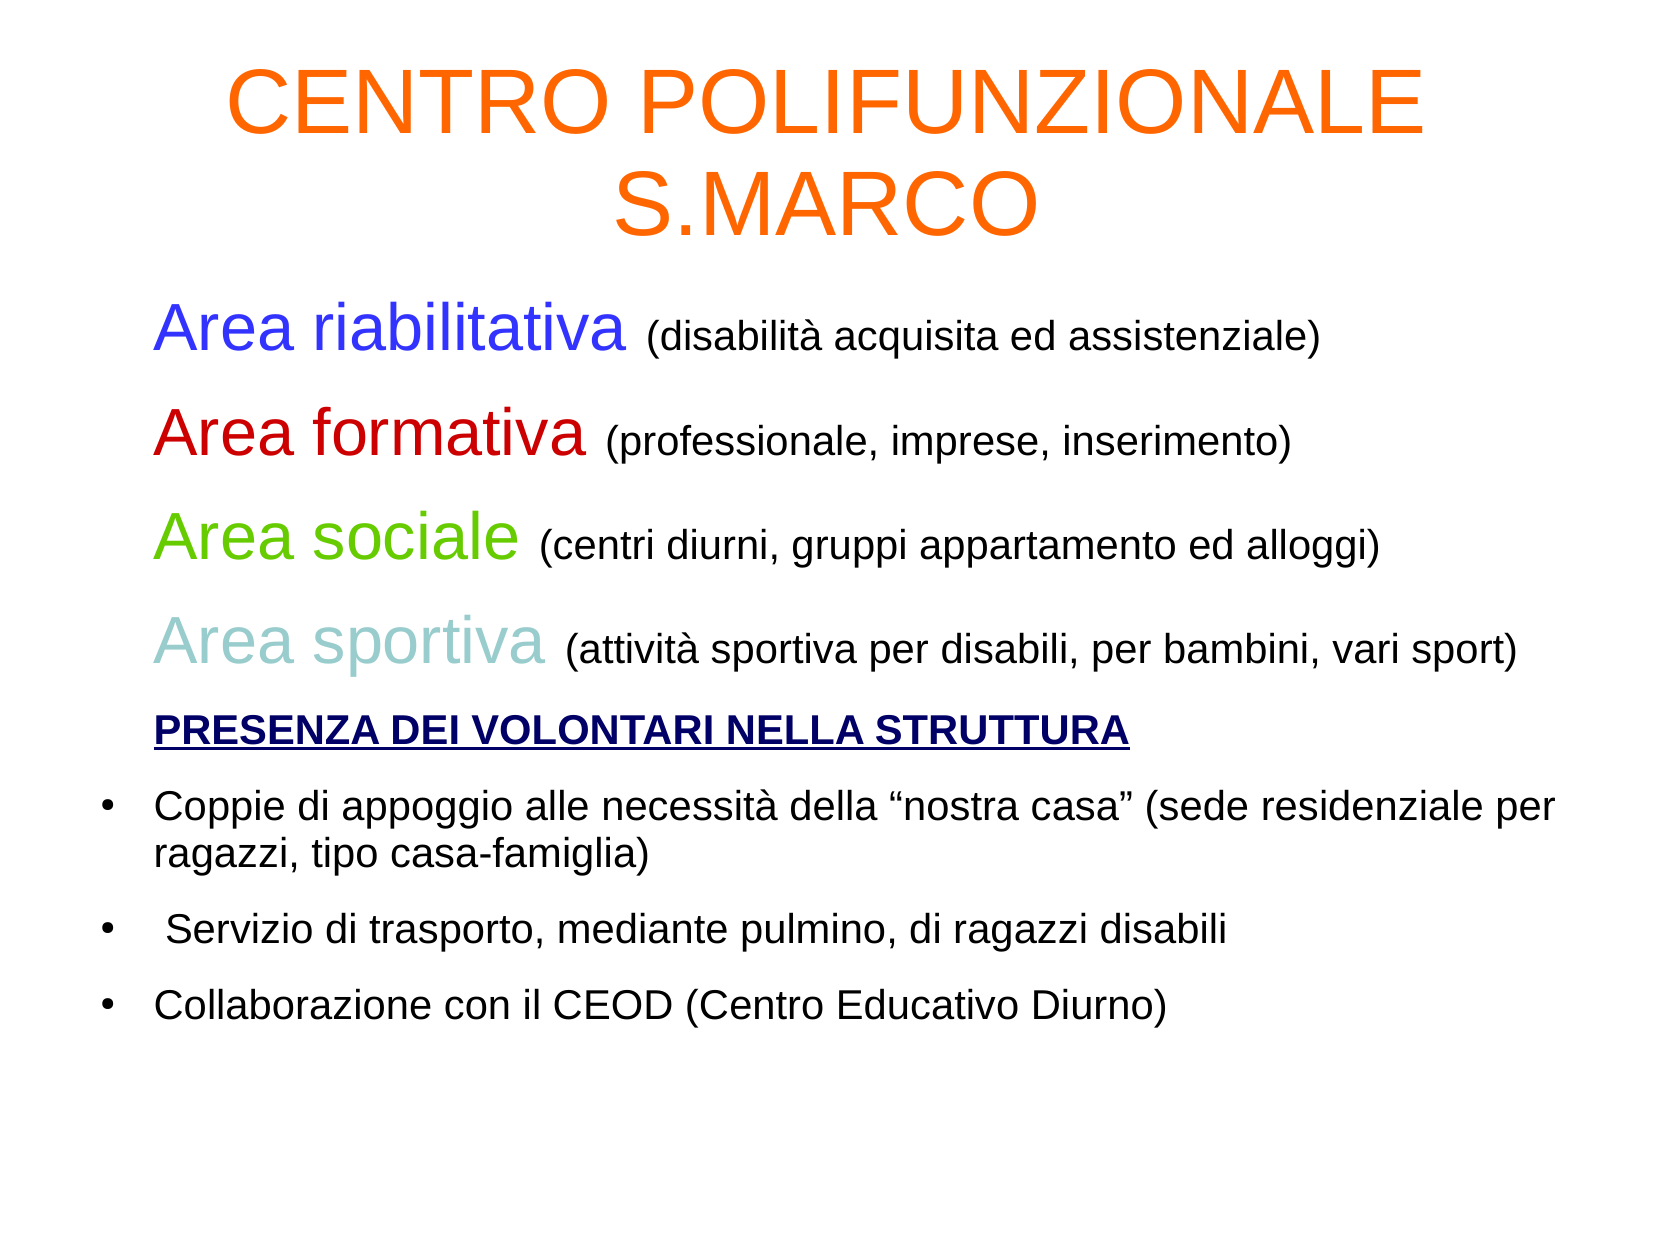

# CENTRO POLIFUNZIONALE S.MARCO
Area riabilitativa (disabilità acquisita ed assistenziale)
Area formativa (professionale, imprese, inserimento)
Area sociale (centri diurni, gruppi appartamento ed alloggi)
Area sportiva (attività sportiva per disabili, per bambini, vari sport)
PRESENZA DEI VOLONTARI NELLA STRUTTURA
Coppie di appoggio alle necessità della “nostra casa” (sede residenziale per ragazzi, tipo casa-famiglia)
 Servizio di trasporto, mediante pulmino, di ragazzi disabili
Collaborazione con il CEOD (Centro Educativo Diurno)